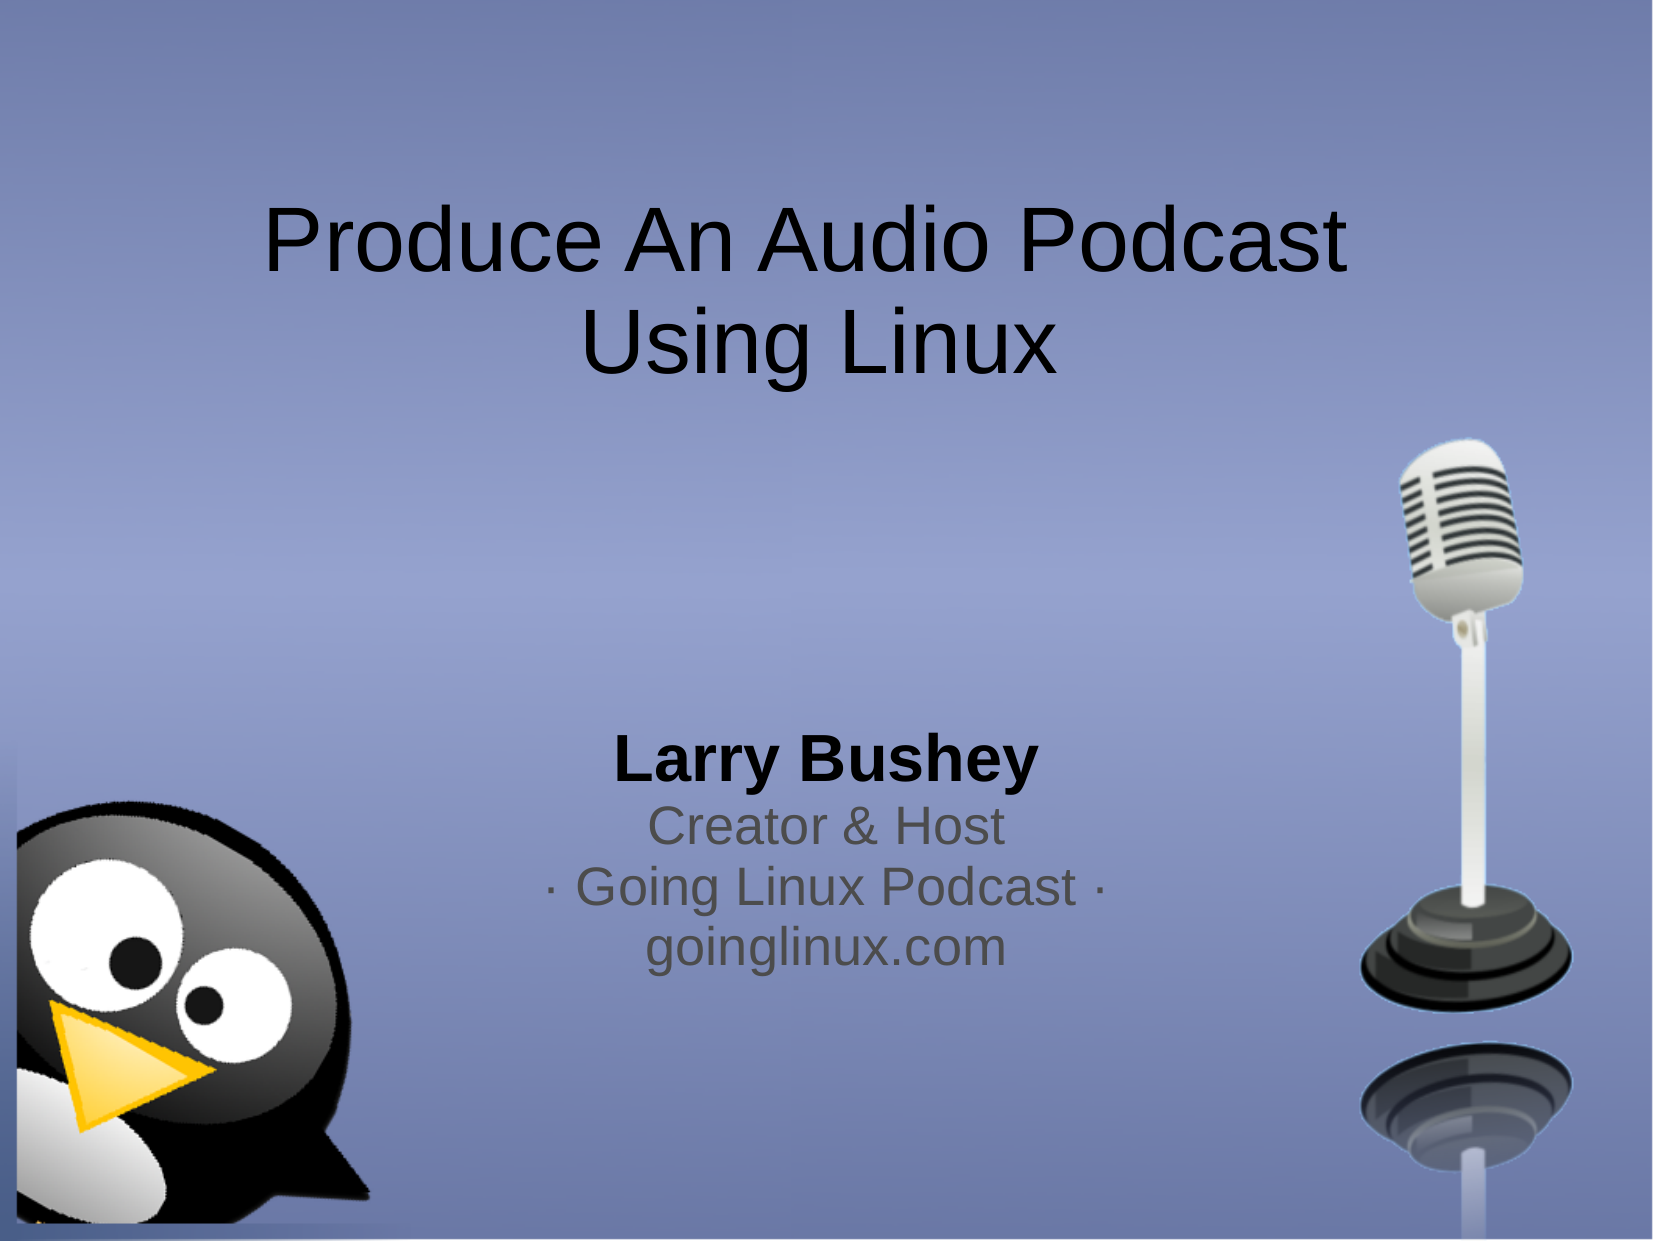

Produce An Audio Podcast
Using Linux
# Larry Bushey
Creator & Host
· Going Linux Podcast ·
goinglinux.com